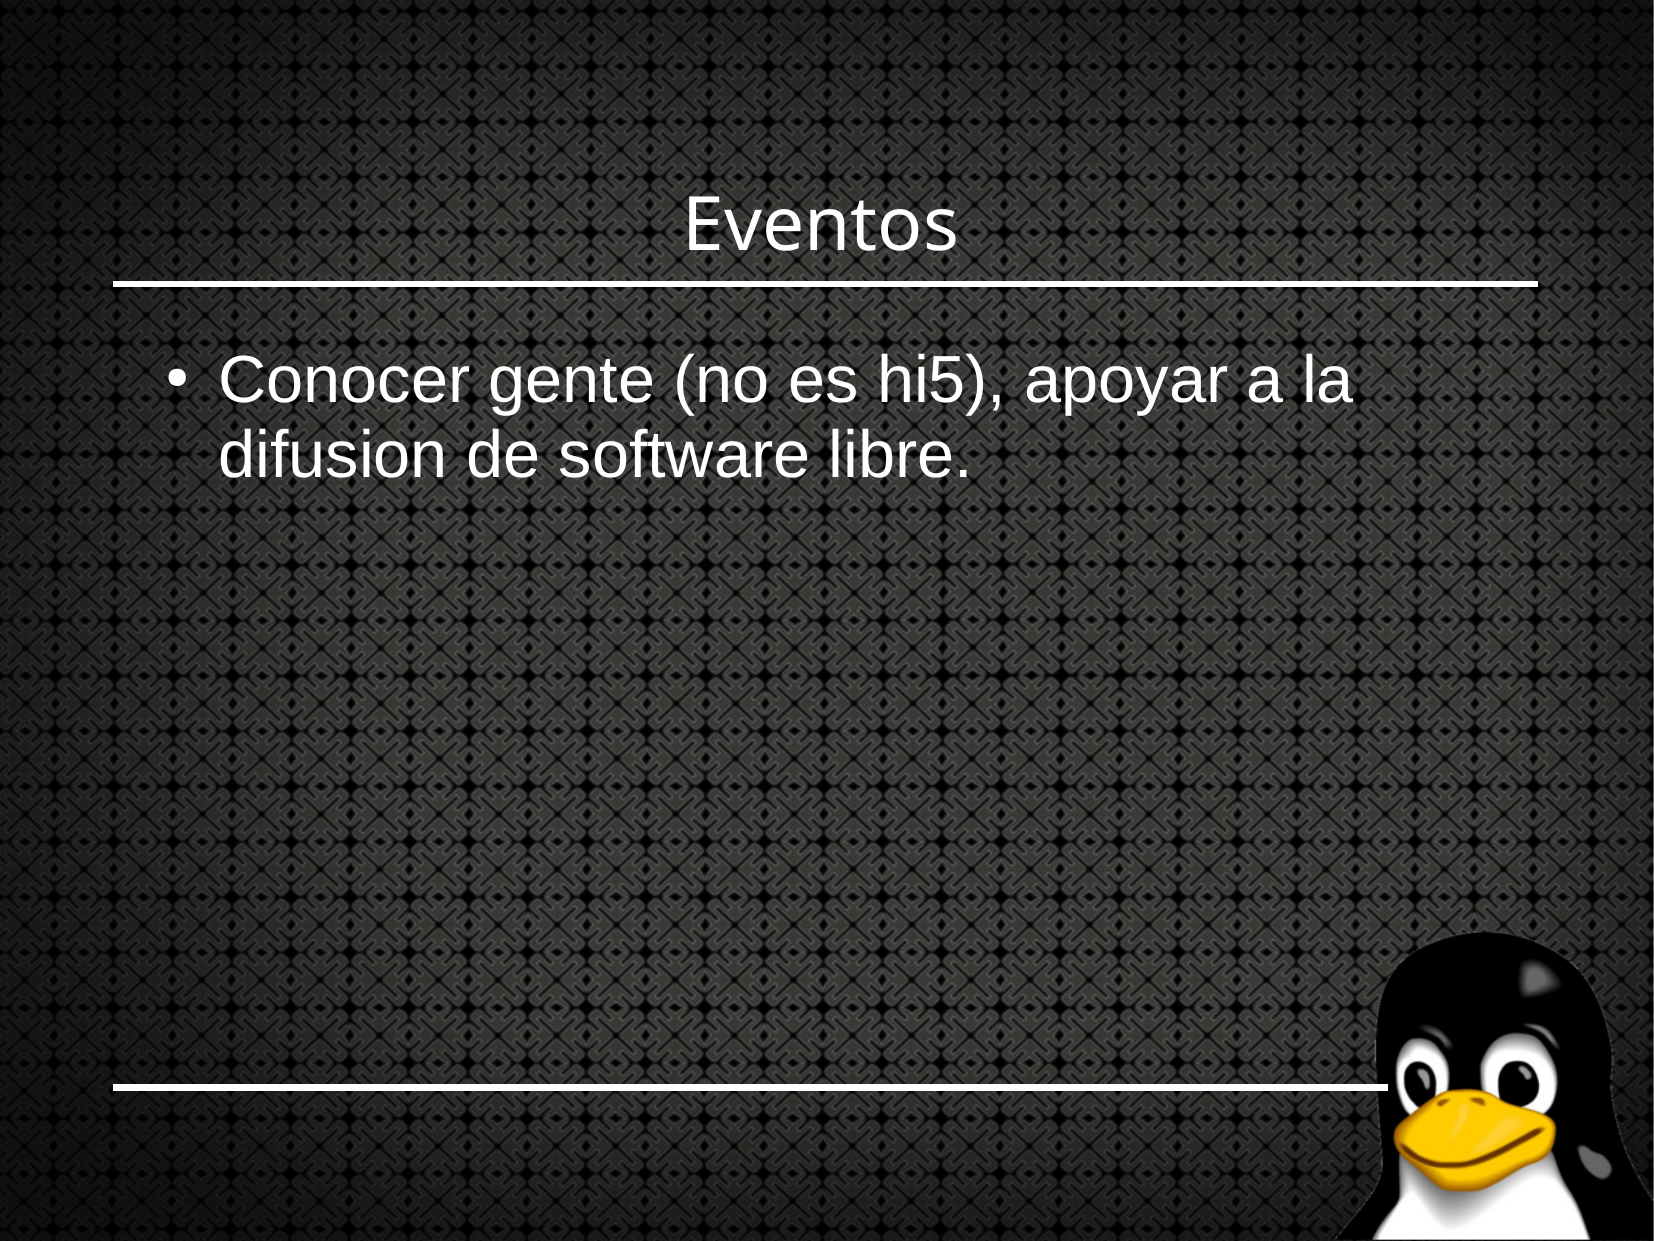

# Eventos
Conocer gente (no es hi5), apoyar a la difusion de software libre.